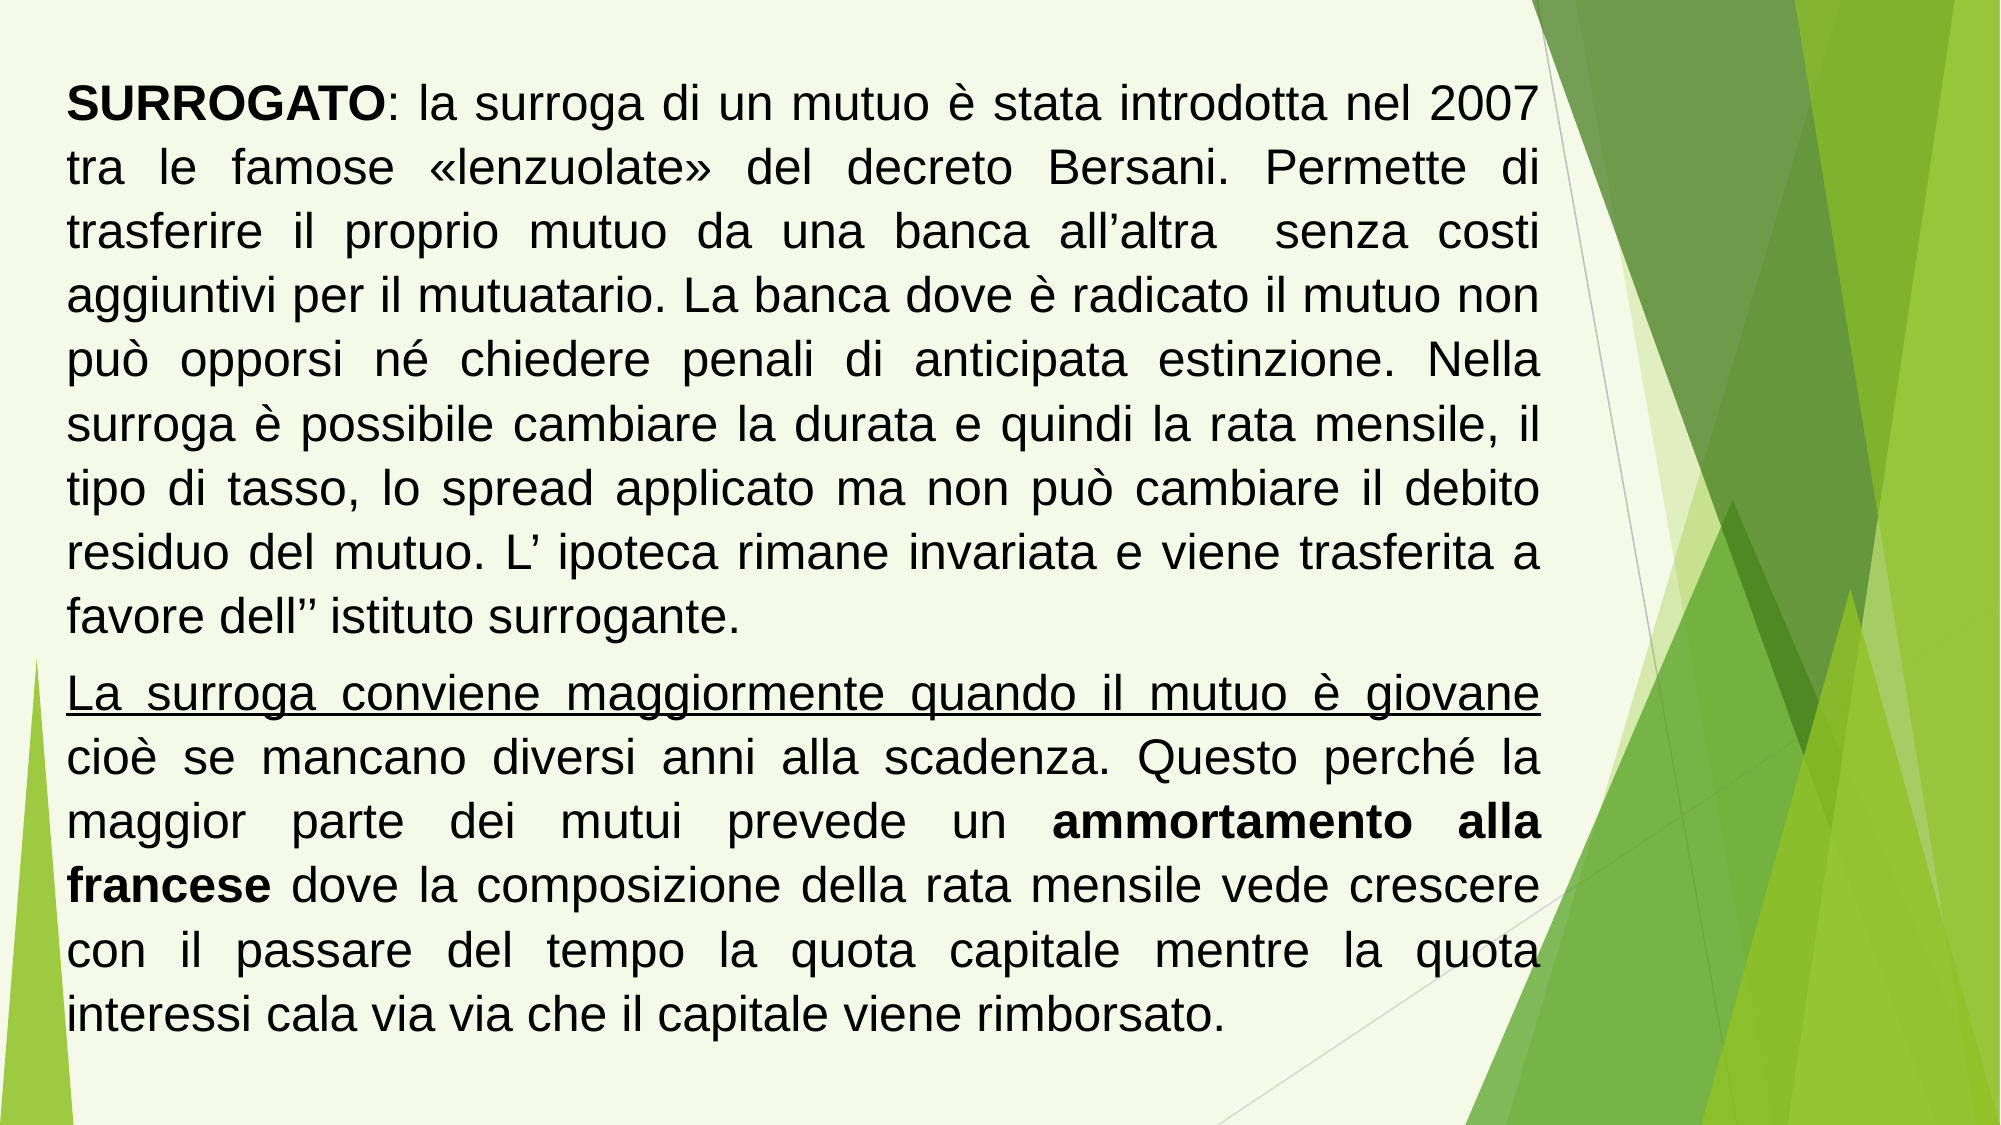

SURROGATO: la surroga di un mutuo è stata introdotta nel 2007 tra le famose «lenzuolate» del decreto Bersani. Permette di trasferire il proprio mutuo da una banca all’altra senza costi aggiuntivi per il mutuatario. La banca dove è radicato il mutuo non può opporsi né chiedere penali di anticipata estinzione. Nella surroga è possibile cambiare la durata e quindi la rata mensile, il tipo di tasso, lo spread applicato ma non può cambiare il debito residuo del mutuo. L’ ipoteca rimane invariata e viene trasferita a favore dell’’ istituto surrogante.
La surroga conviene maggiormente quando il mutuo è giovane cioè se mancano diversi anni alla scadenza. Questo perché la maggior parte dei mutui prevede un ammortamento alla francese dove la composizione della rata mensile vede crescere con il passare del tempo la quota capitale mentre la quota interessi cala via via che il capitale viene rimborsato.